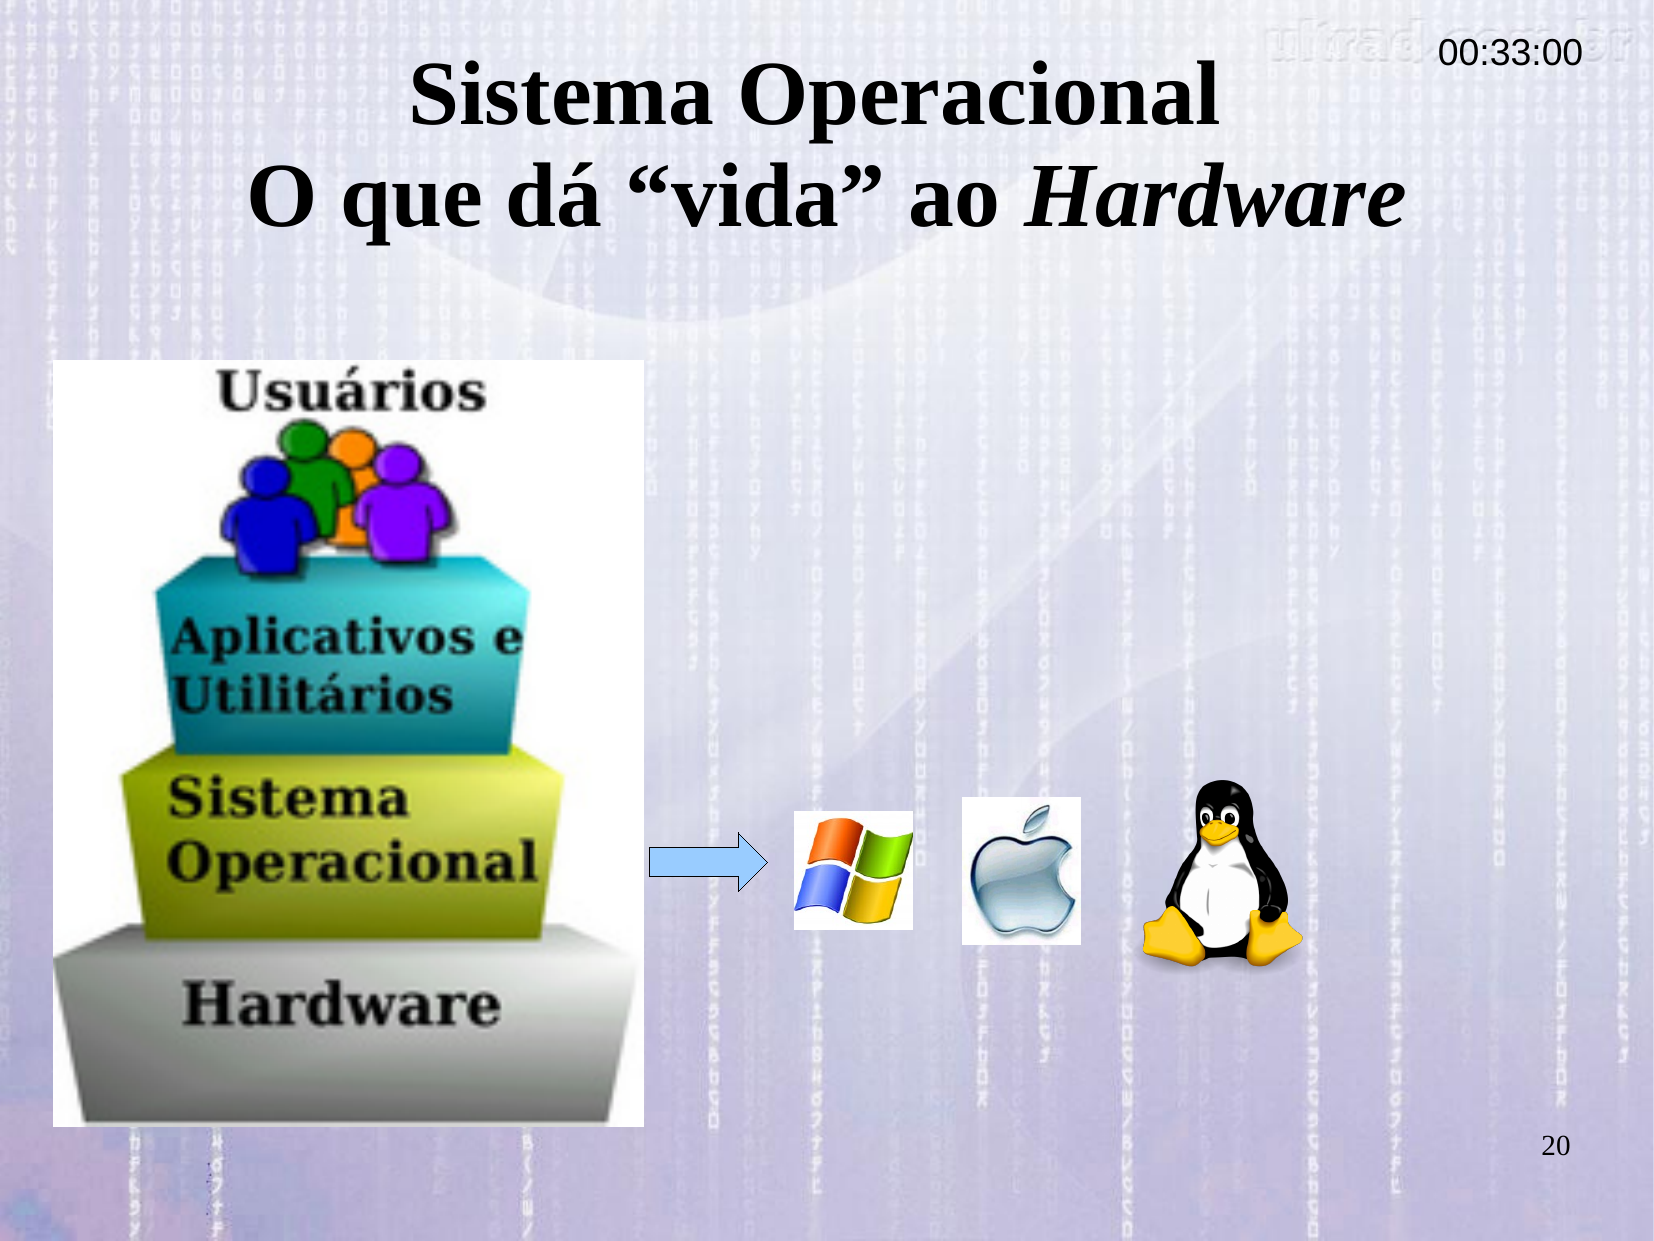

02:51:29
Sistema Operacional
O que dá “vida” ao Hardware
20